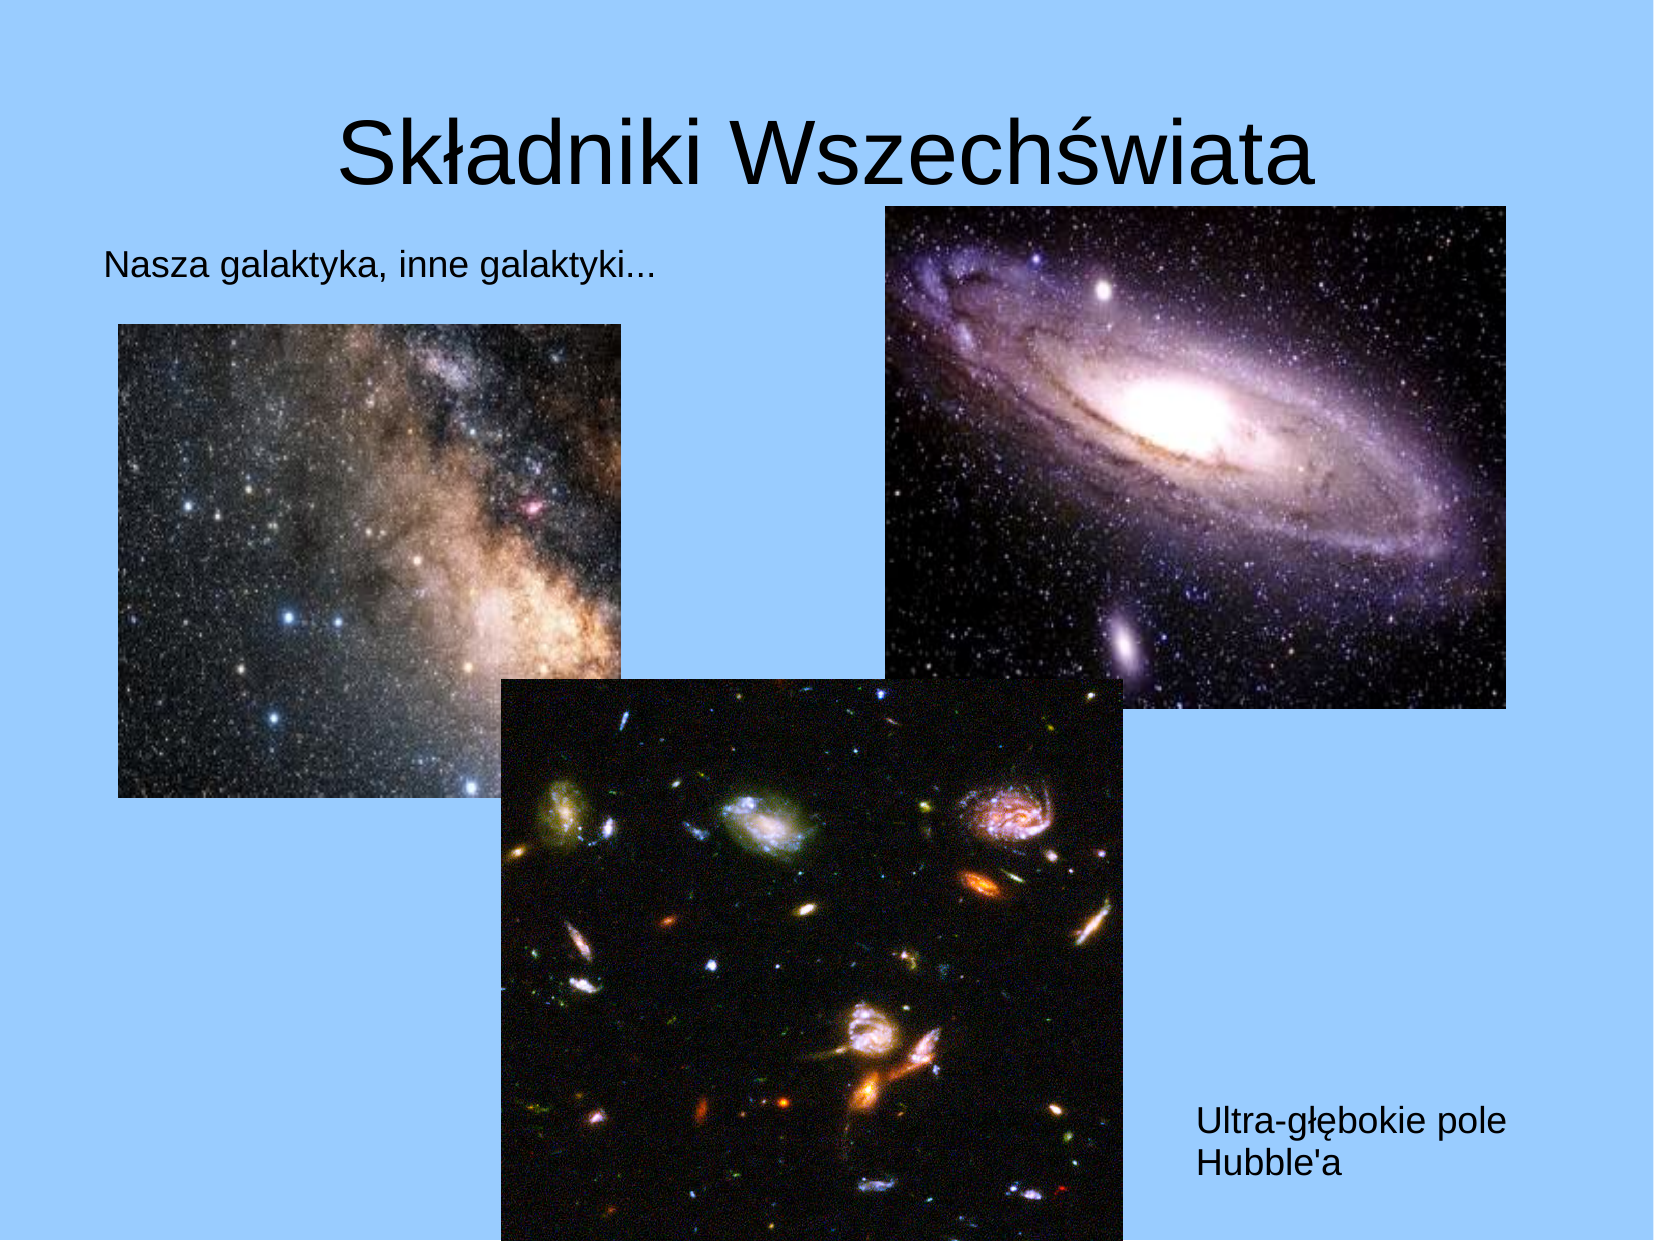

# Składniki Wszechświata
Nasza galaktyka, inne galaktyki...
Ultra-głębokie pole Hubble'a